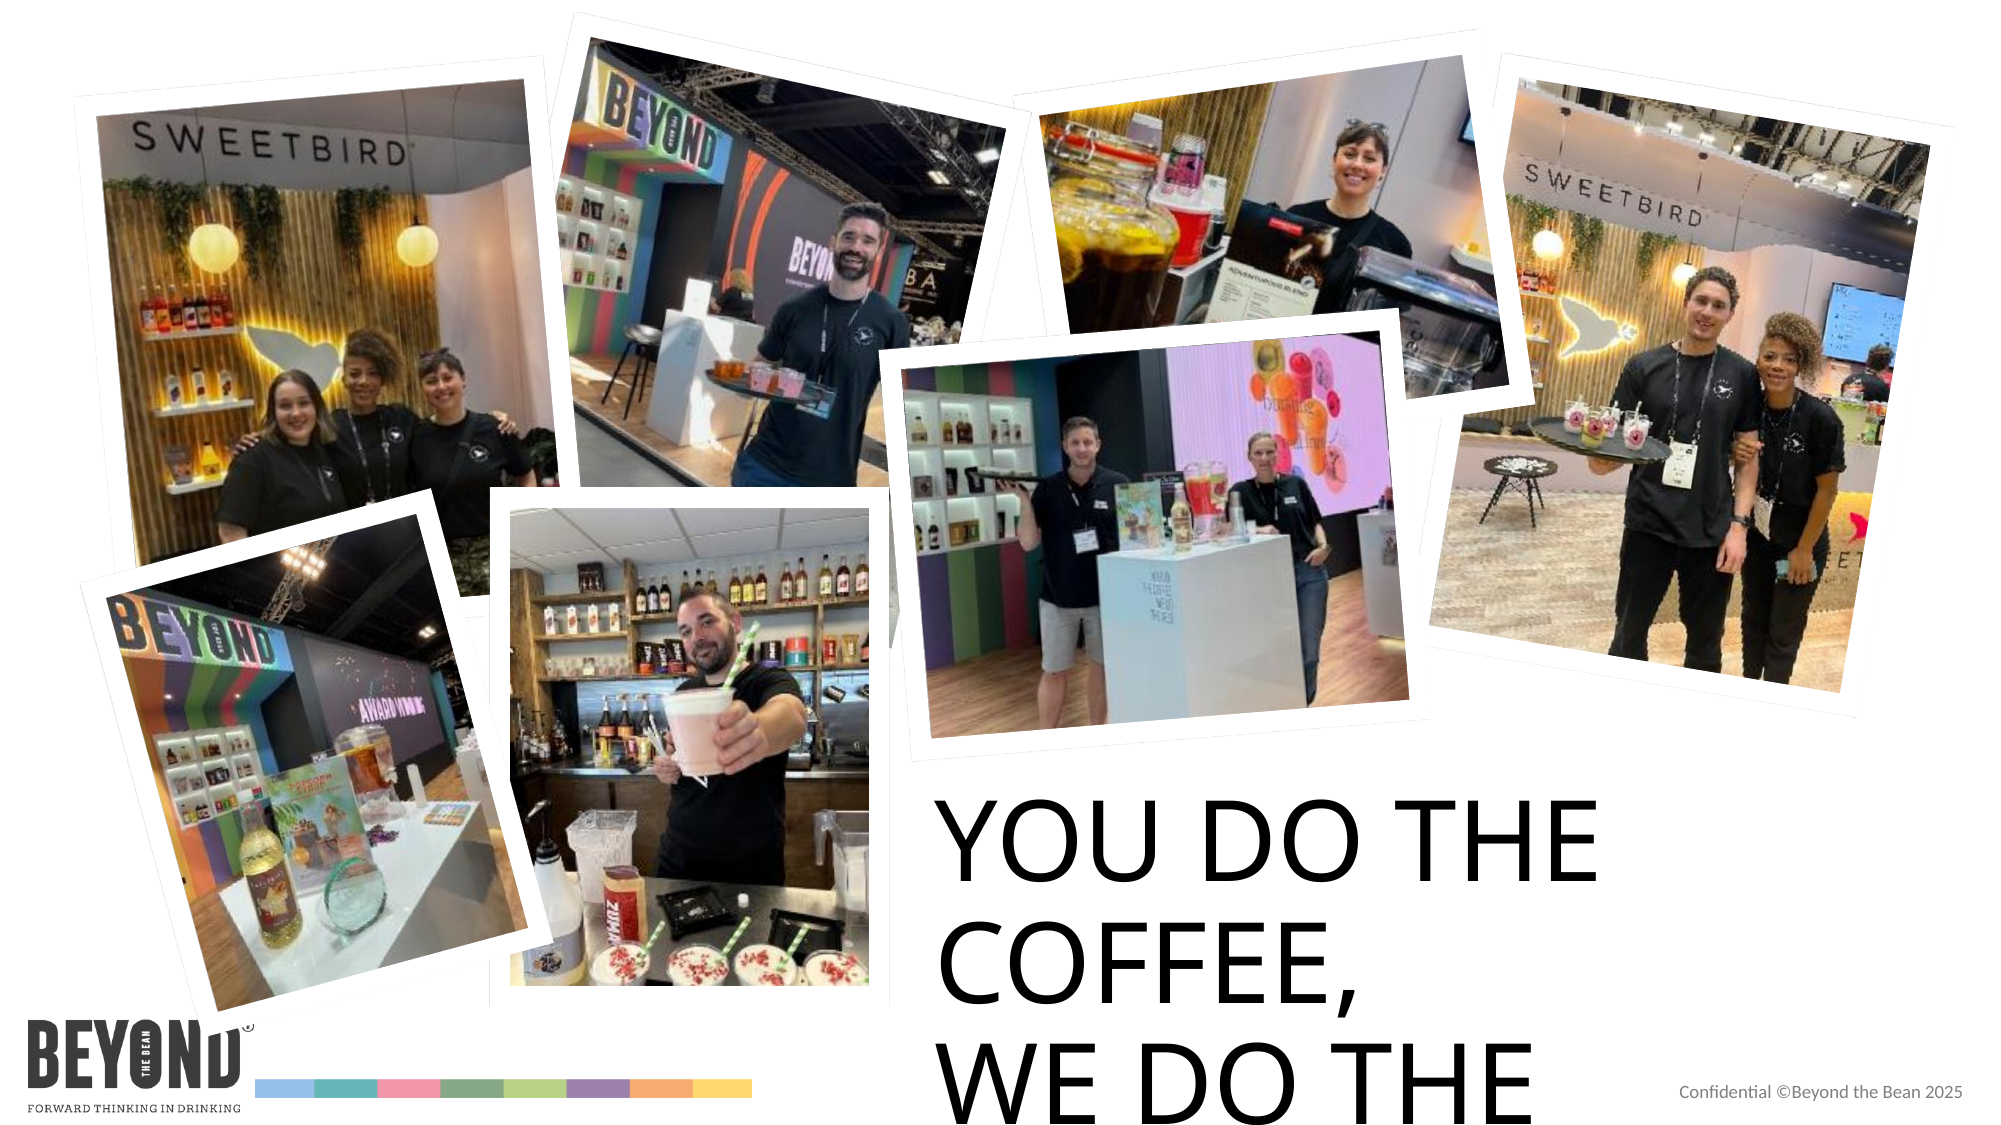

YOU DO THE COFFEE,
WE DO THE REST!
Confidential ©Beyond the Bean 2025